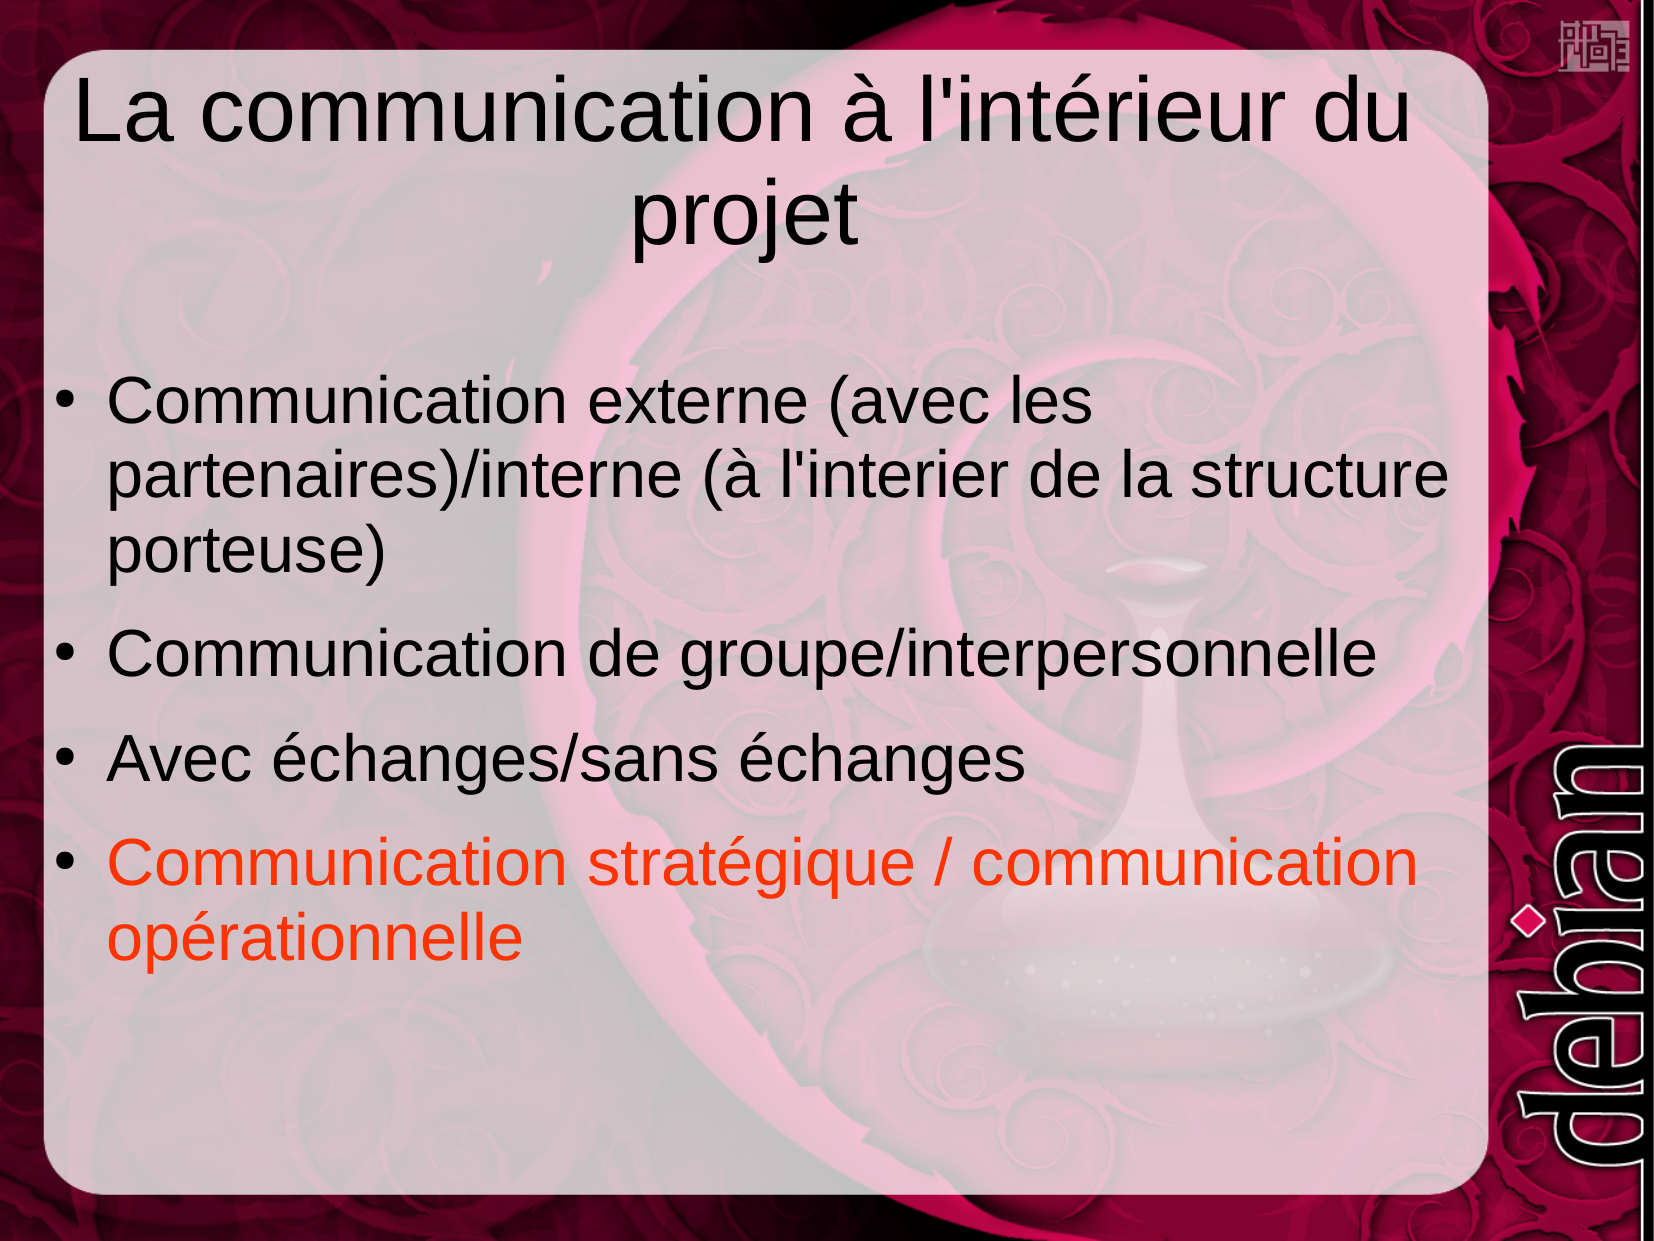

# La communication à l'intérieur du projet
Communication externe (avec les partenaires)/interne (à l'interier de la structure porteuse)
Communication de groupe/interpersonnelle
Avec échanges/sans échanges
Communication stratégique / communication opérationnelle